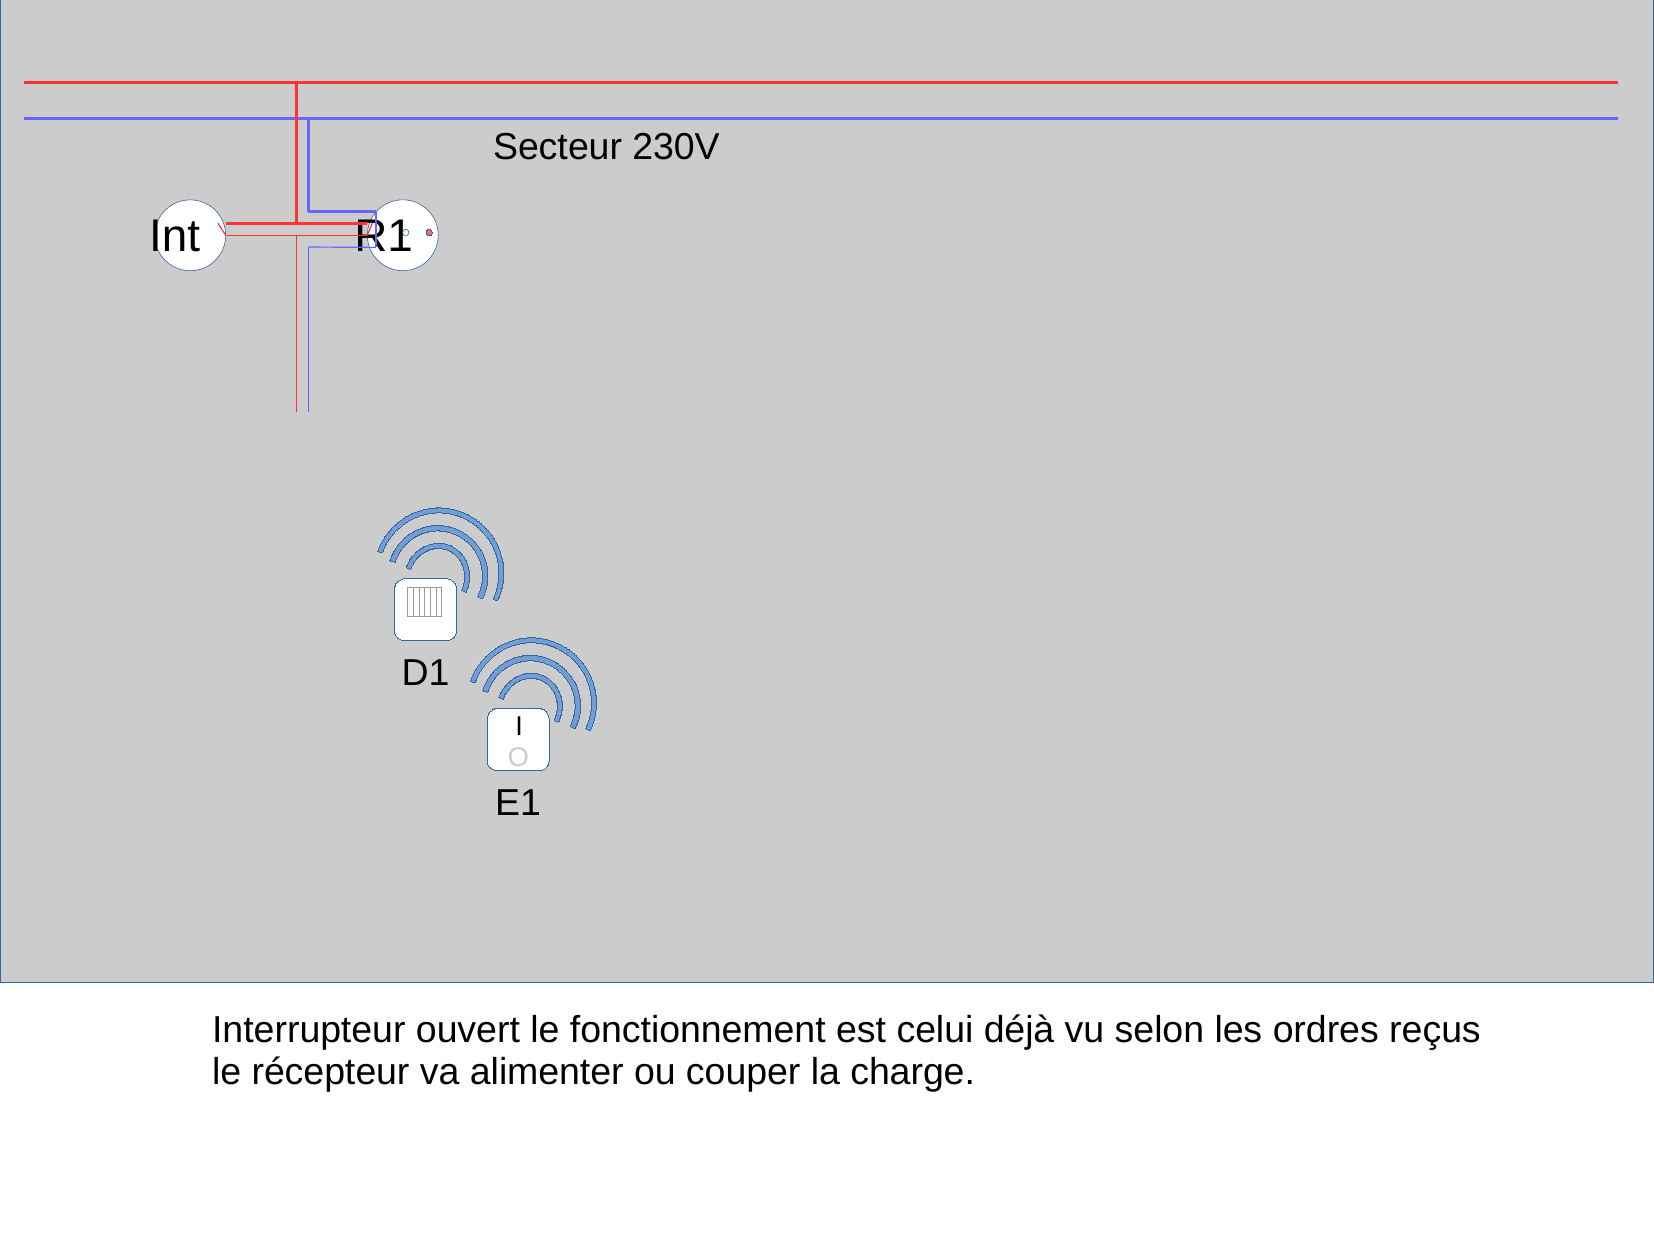

Secteur 230V
R1
Int
D1
E1
 I
O
Interrupteur ouvert le fonctionnement est celui déjà vu selon les ordres reçus
le récepteur va alimenter ou couper la charge.